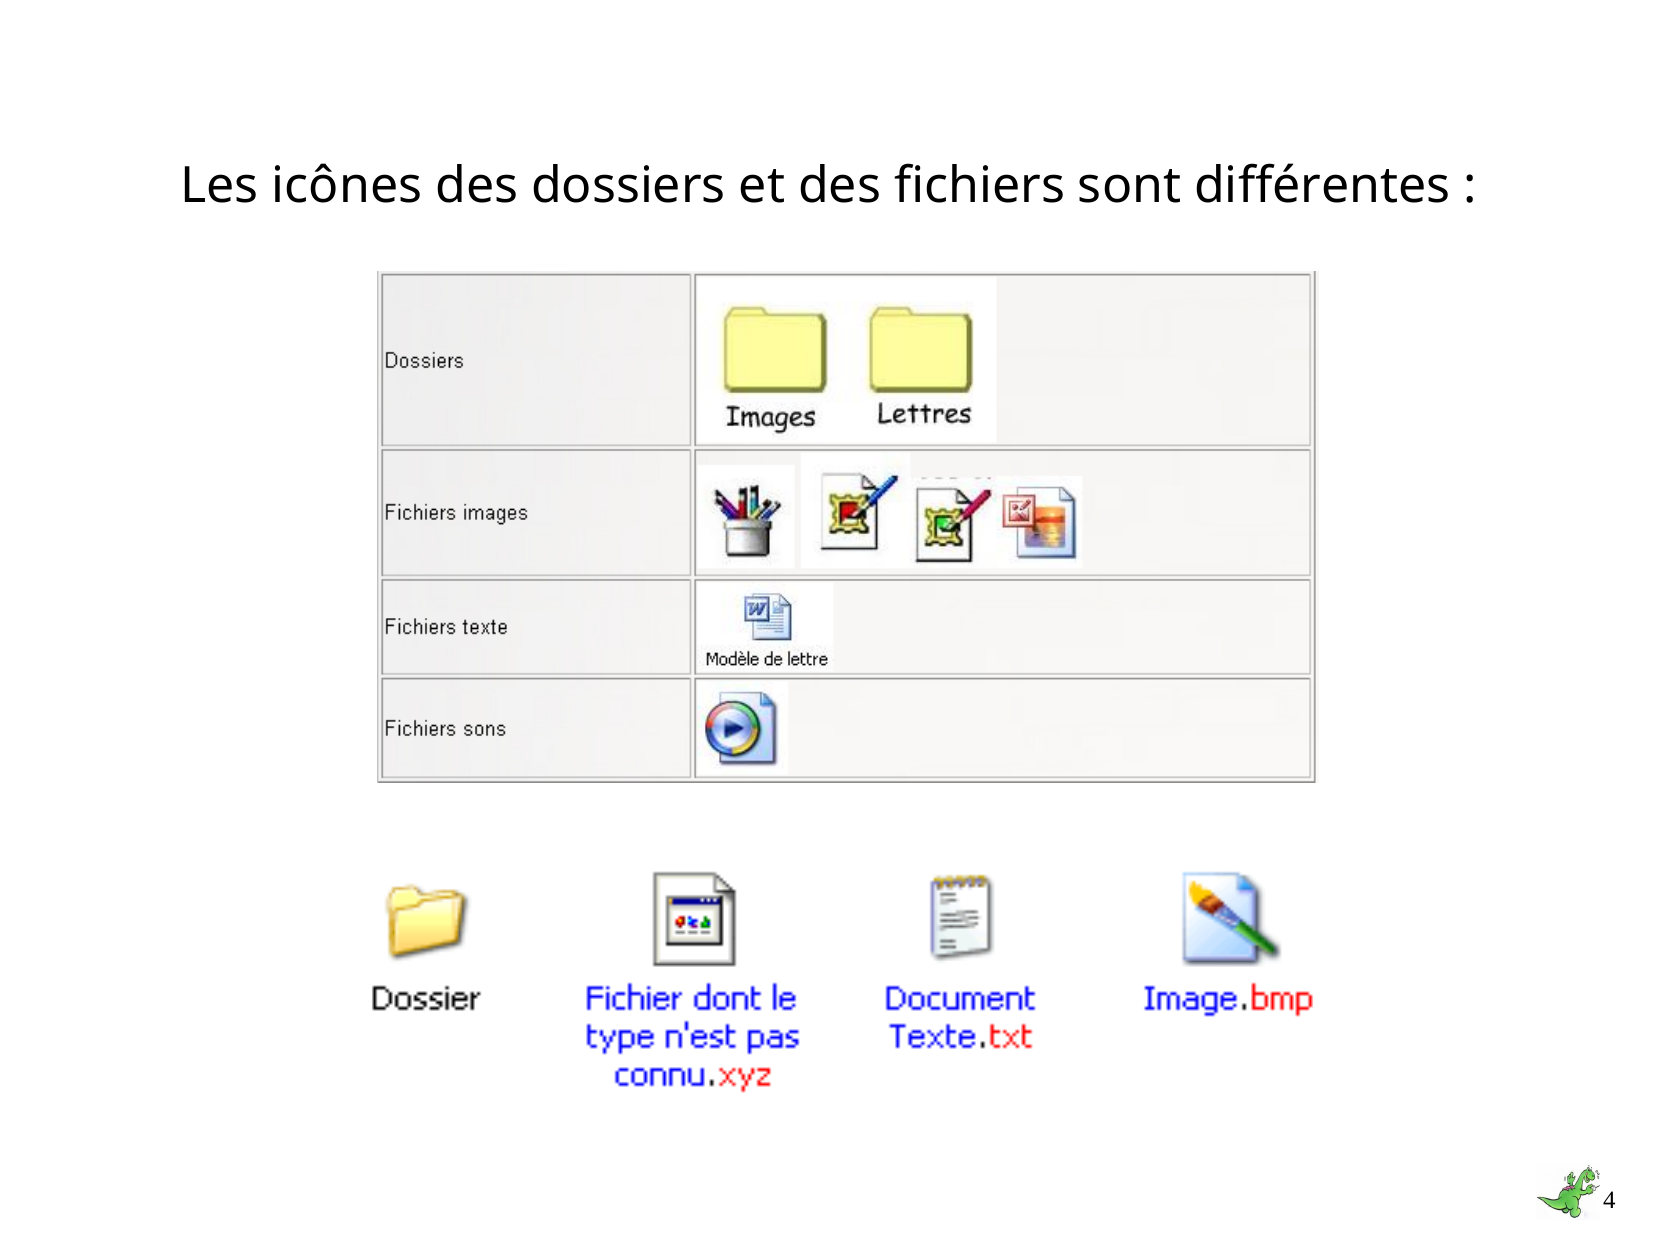

Les icônes des dossiers et des fichiers sont différentes :
4